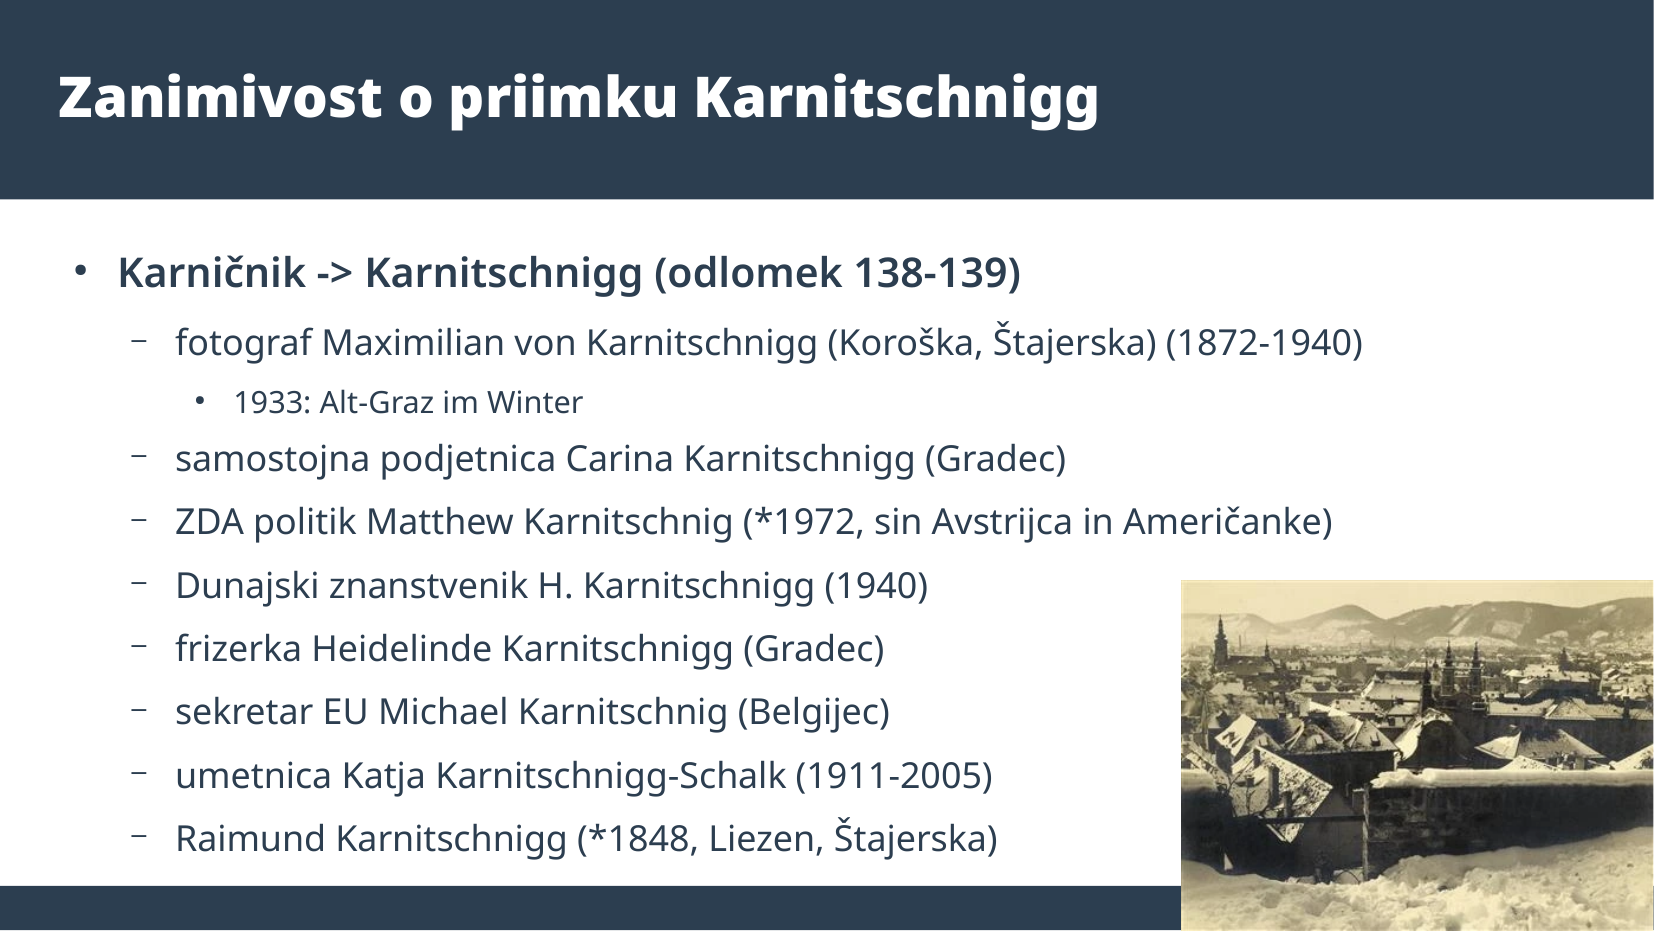

# Zanimivost o priimku Karnitschnigg
Karničnik -> Karnitschnigg (odlomek 138-139)
fotograf Maximilian von Karnitschnigg (Koroška, Štajerska) (1872-1940)
1933: Alt-Graz im Winter
samostojna podjetnica Carina Karnitschnigg (Gradec)
ZDA politik Matthew Karnitschnig (*1972, sin Avstrijca in Američanke)
Dunajski znanstvenik H. Karnitschnigg (1940)
frizerka Heidelinde Karnitschnigg (Gradec)
sekretar EU Michael Karnitschnig (Belgijec)
umetnica Katja Karnitschnigg-Schalk (1911-2005)
Raimund Karnitschnigg (*1848, Liezen, Štajerska)